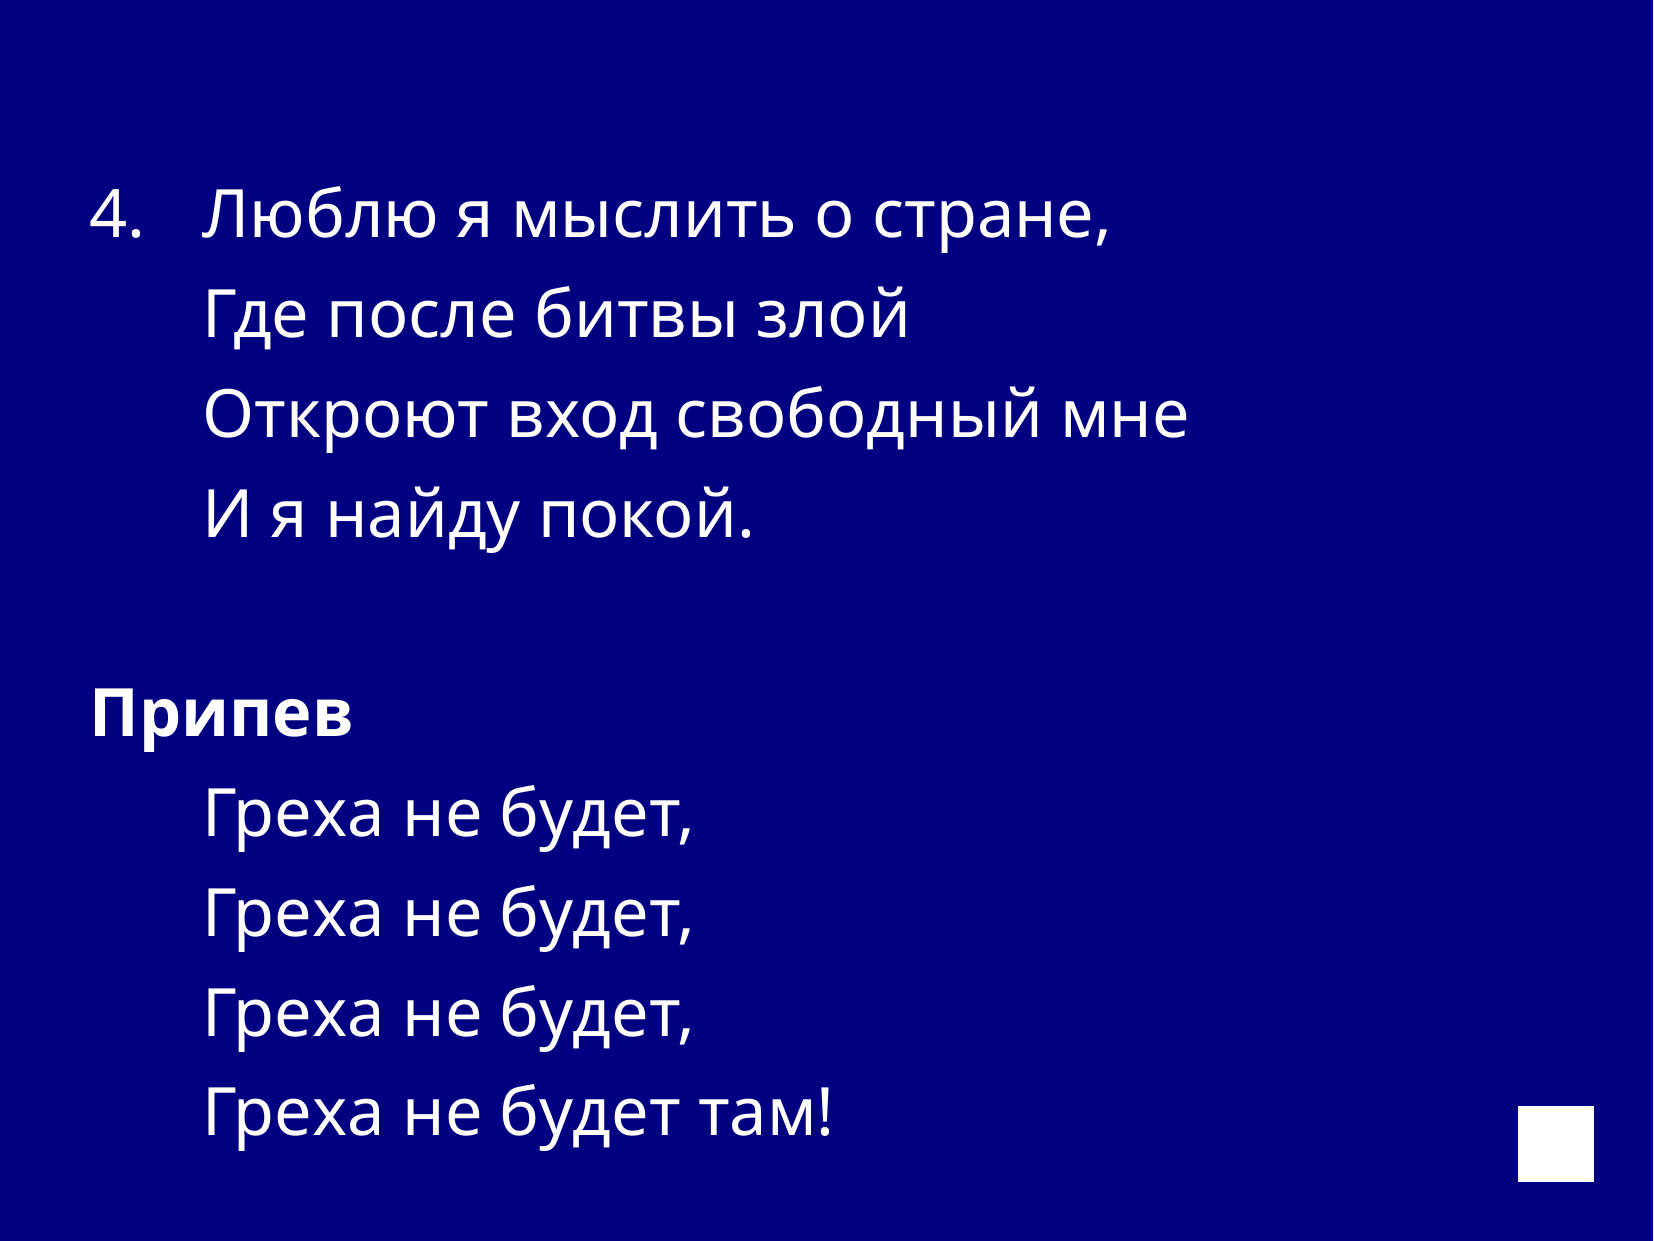

4.	Люблю я мыслить о стране,
	Где после битвы злой
	Откроют вход свободный мне
	И я найду покой.
Припев
	Греха не будет,
	Греха не будет,
	Греха не будет,
	Греха не будет там!